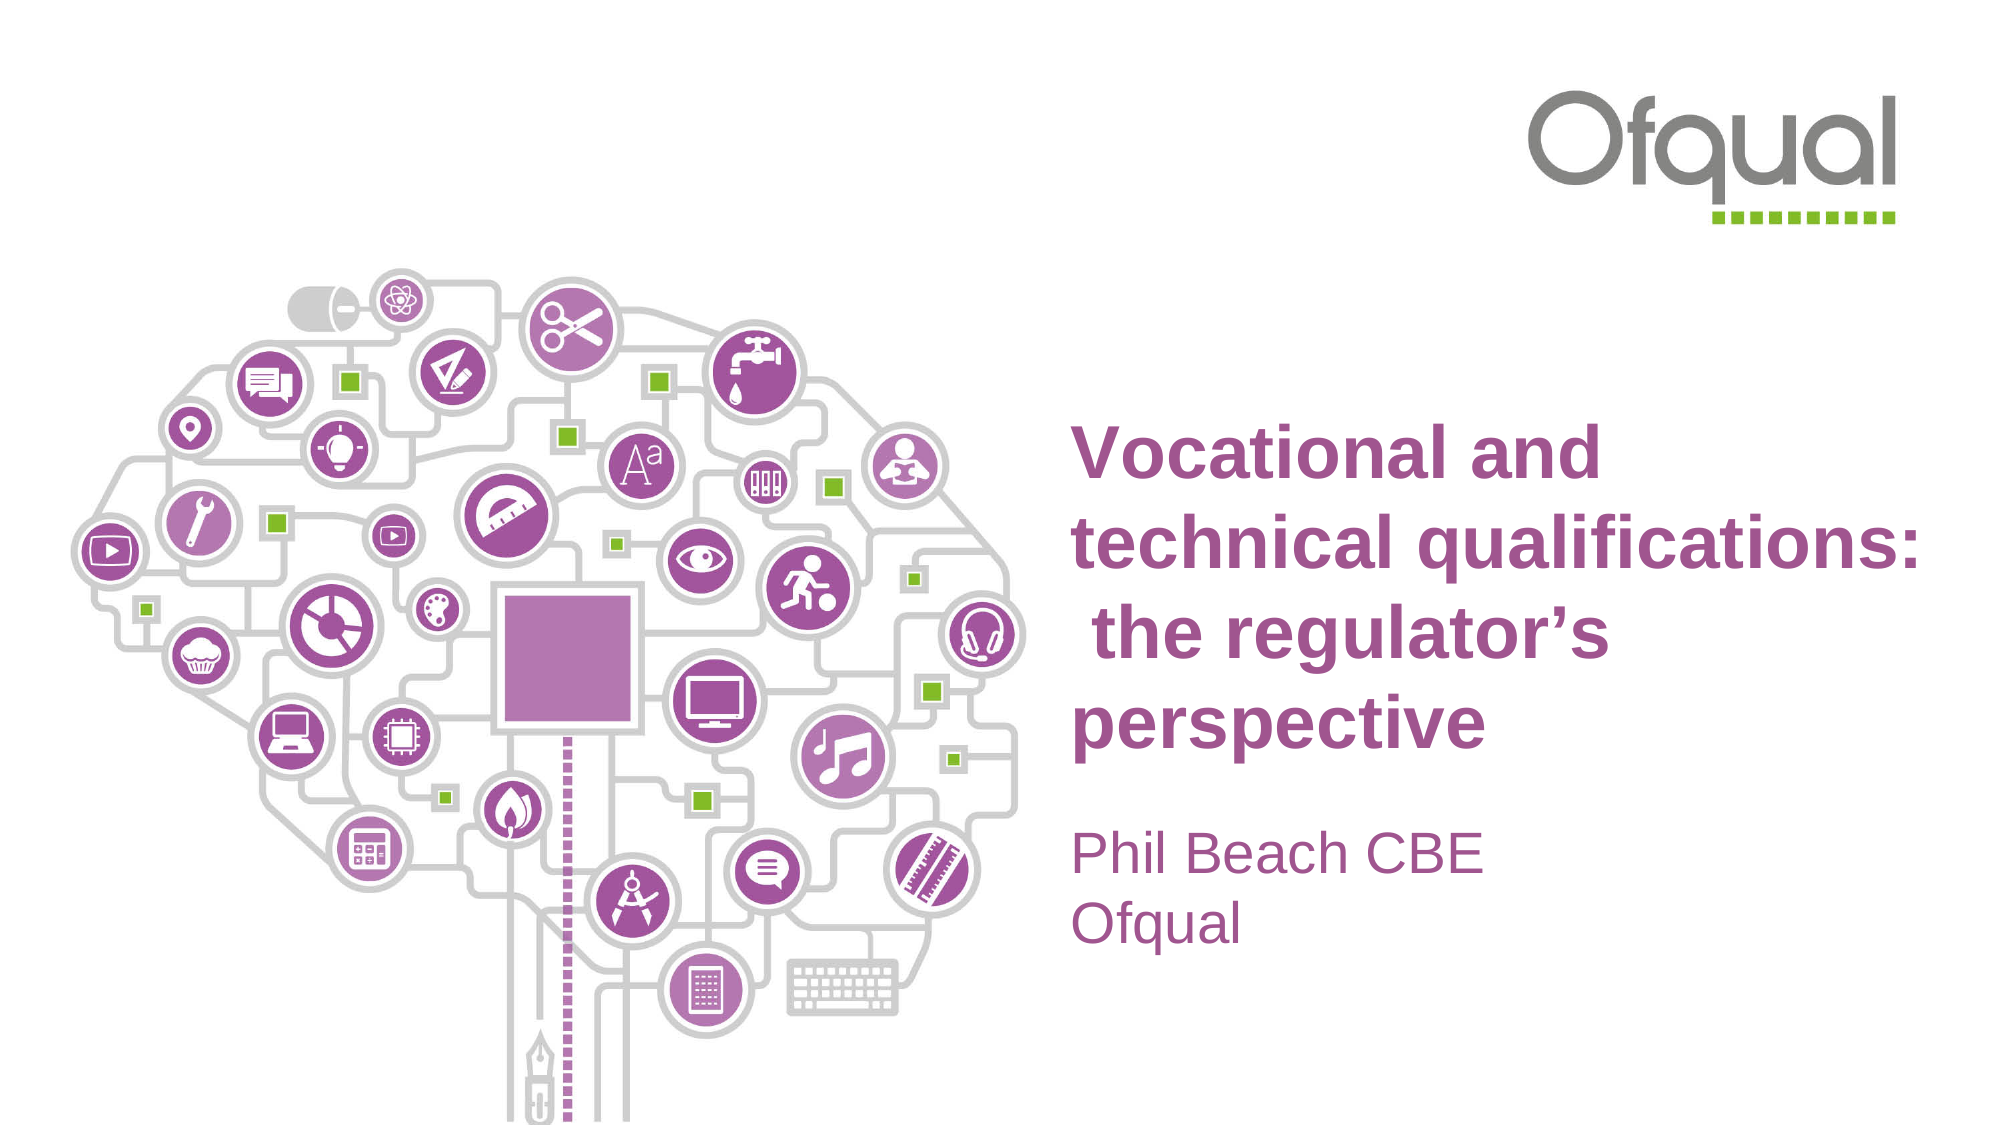

# Vocational and technical qualifications: the regulator’s perspective
Phil Beach CBE
Ofqual